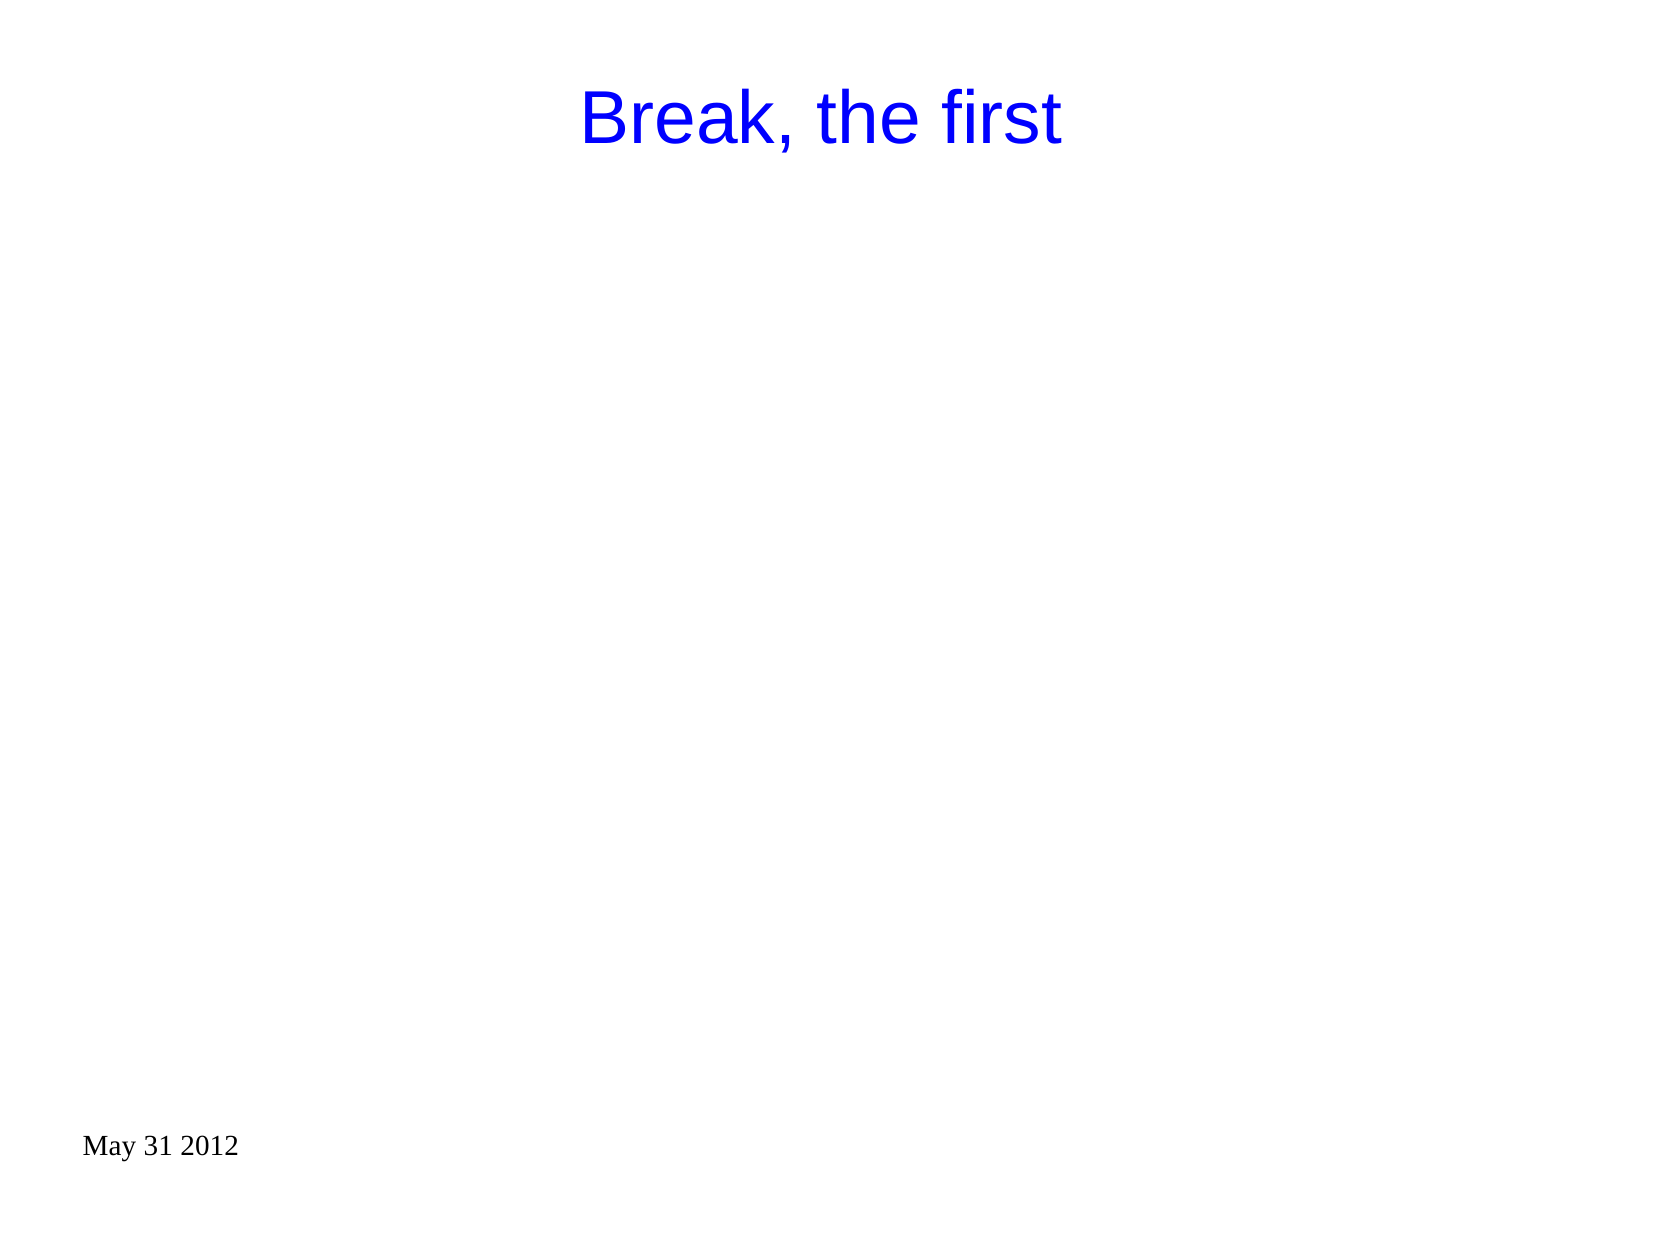

# Break, the first
May 31 2012